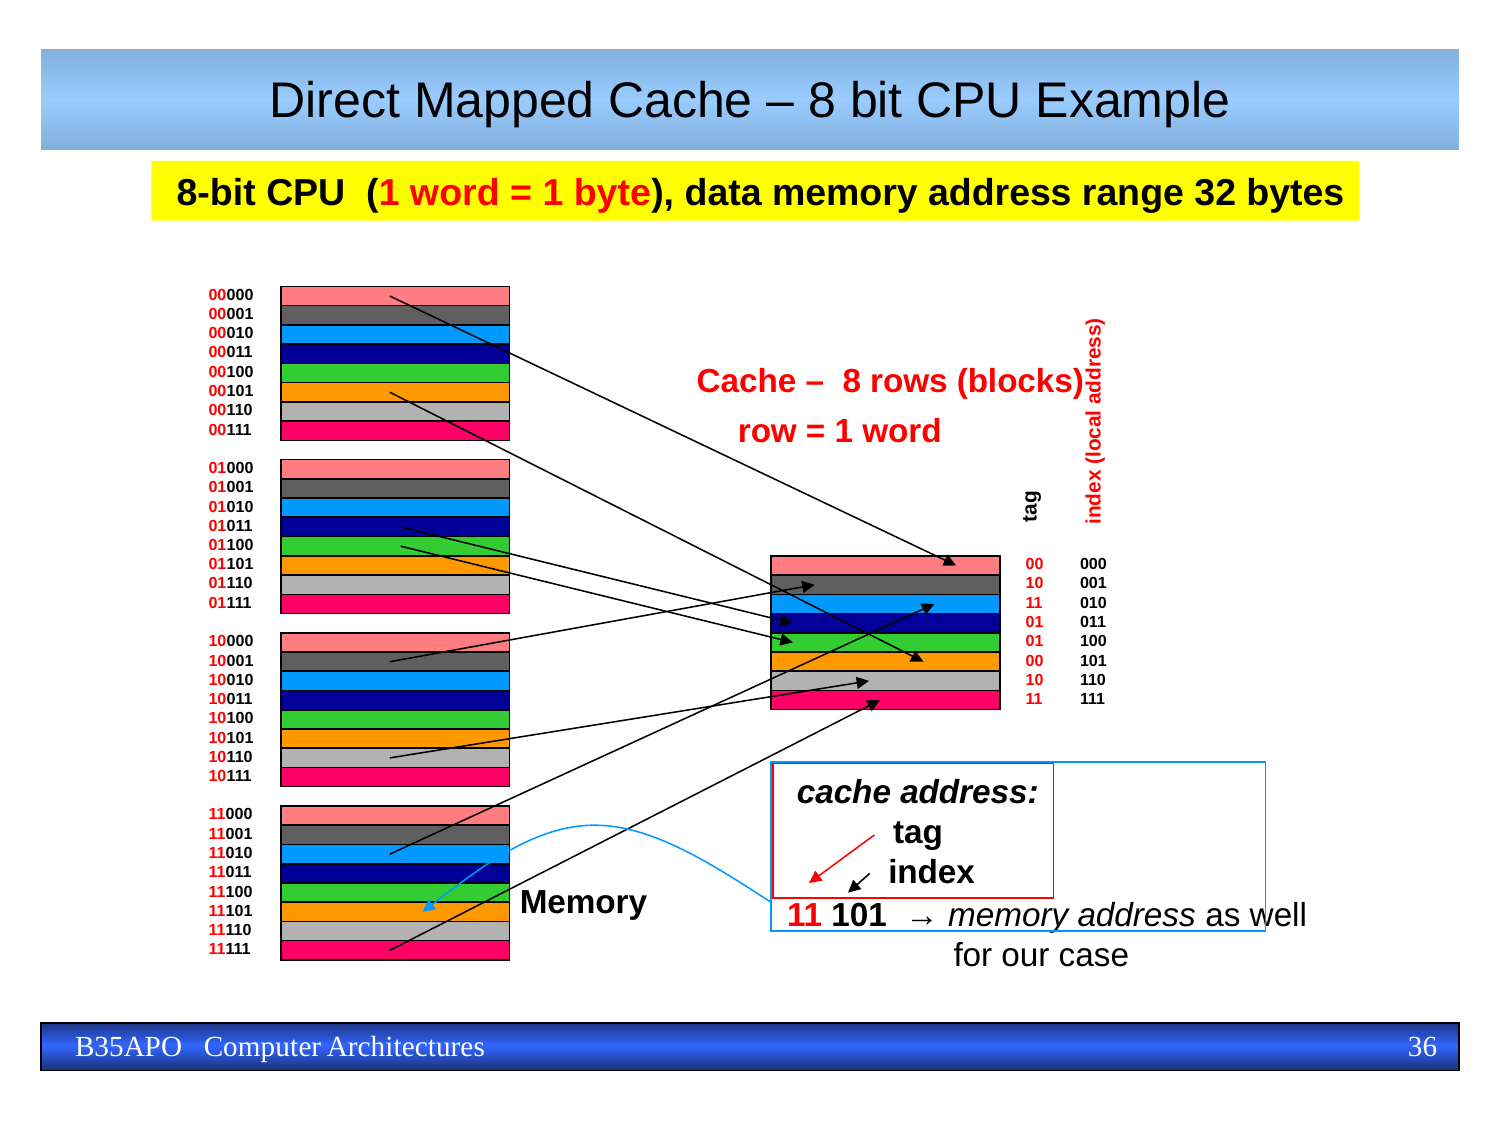

# Direct Mapped Cache – 8 bit CPU Example
 8-bit CPU (1 word = 1 byte), data memory address range 32 bytes
00000
00001
00010
00011
00100
00101
00110
00111
01000
01001
01010
01011
01100
01101
01110
01111
10000
10001
10010
10011
10100
10101
10110
10111
11000
11001
11010
11011
11100
11101
11110
11111
Cache – 8 rows (blocks)
 index (local address)
row = 1 word
 tag
00
10
11
01
01
00
10
11
000
001
010
011
100
101
110
111
 cache address:
 tag
 index
Memory
11 101 → memory address as well
 for our case
B35APO Computer Architectures
36